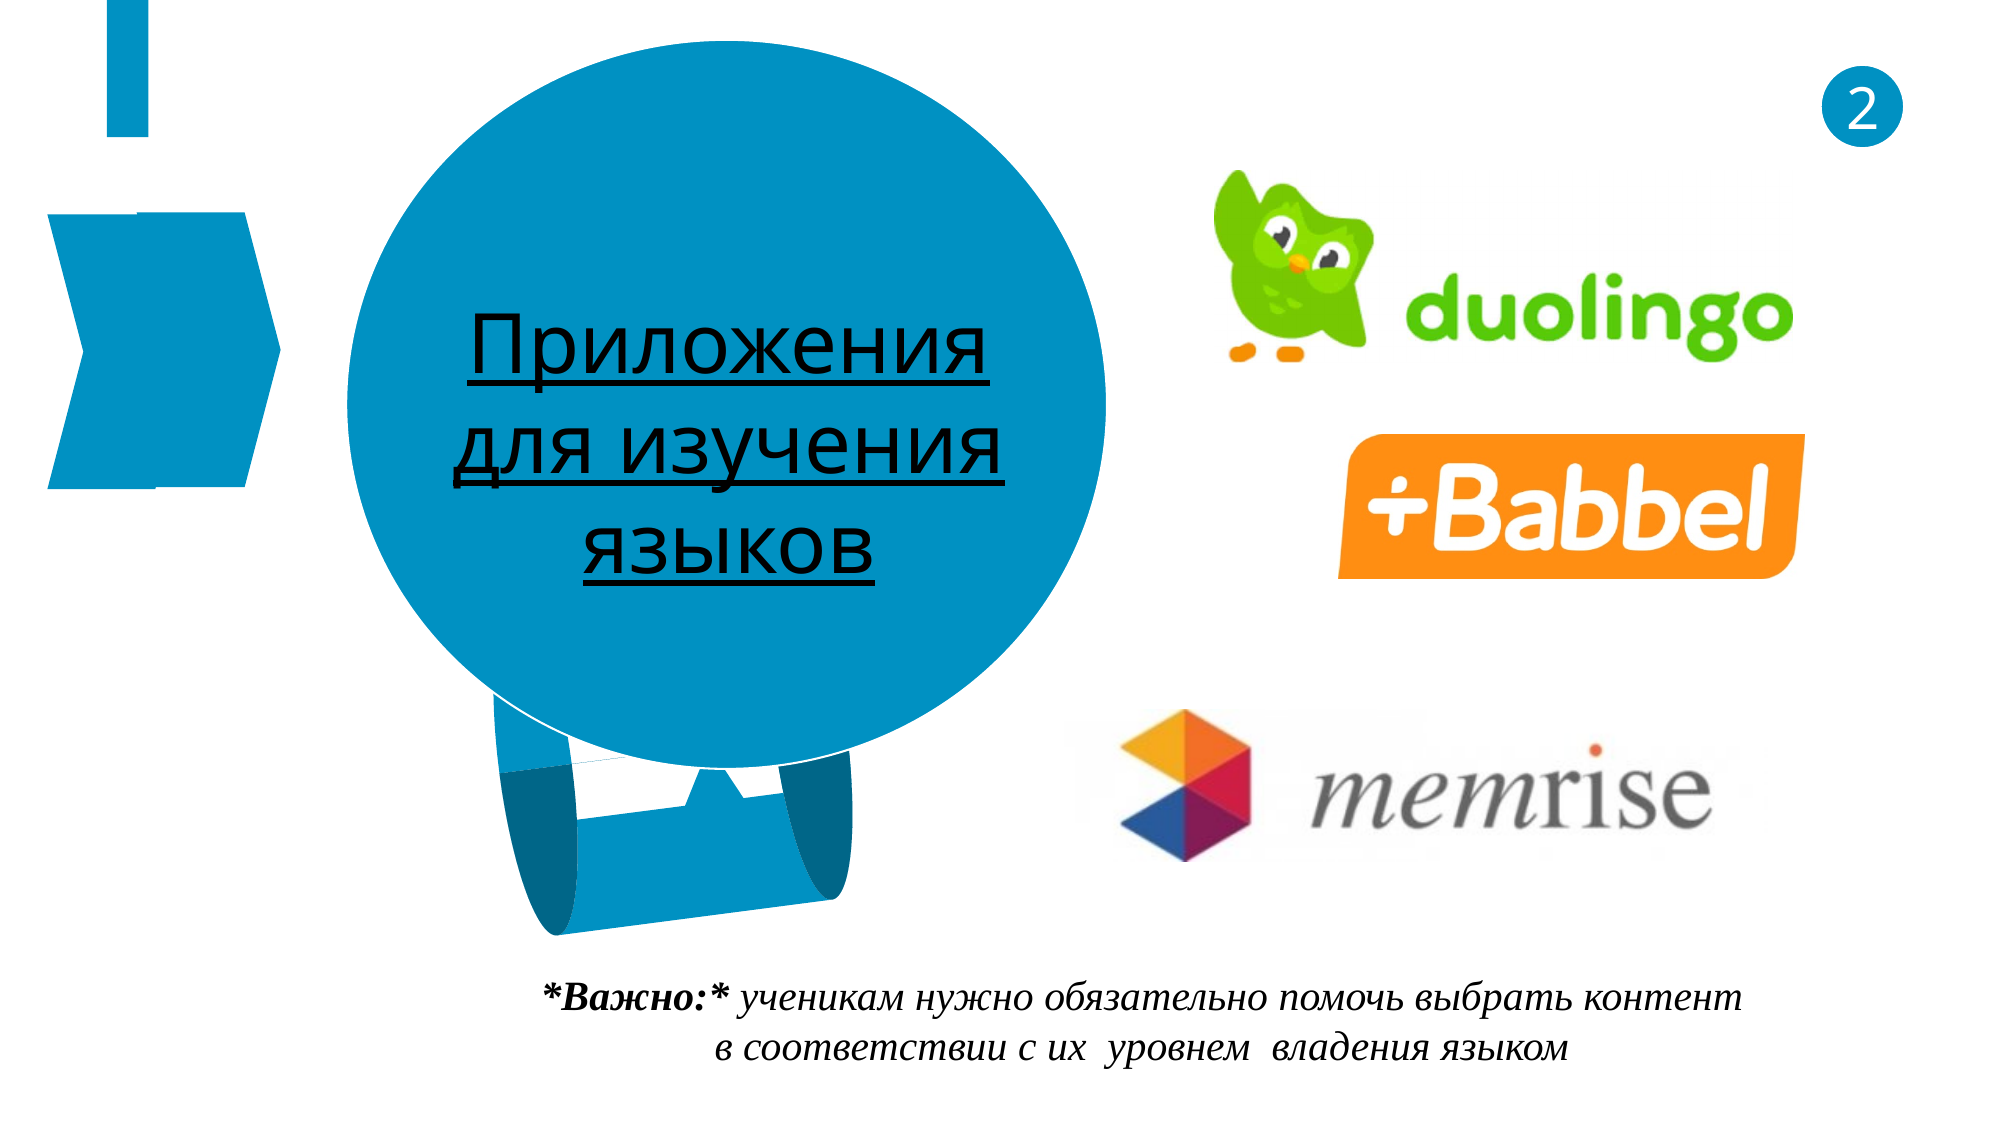

2
Приложения для изучения языков
 *Важно:* ученикам нужно обязательно помочь выбрать контент
в соответствии с их уровнем владения языком